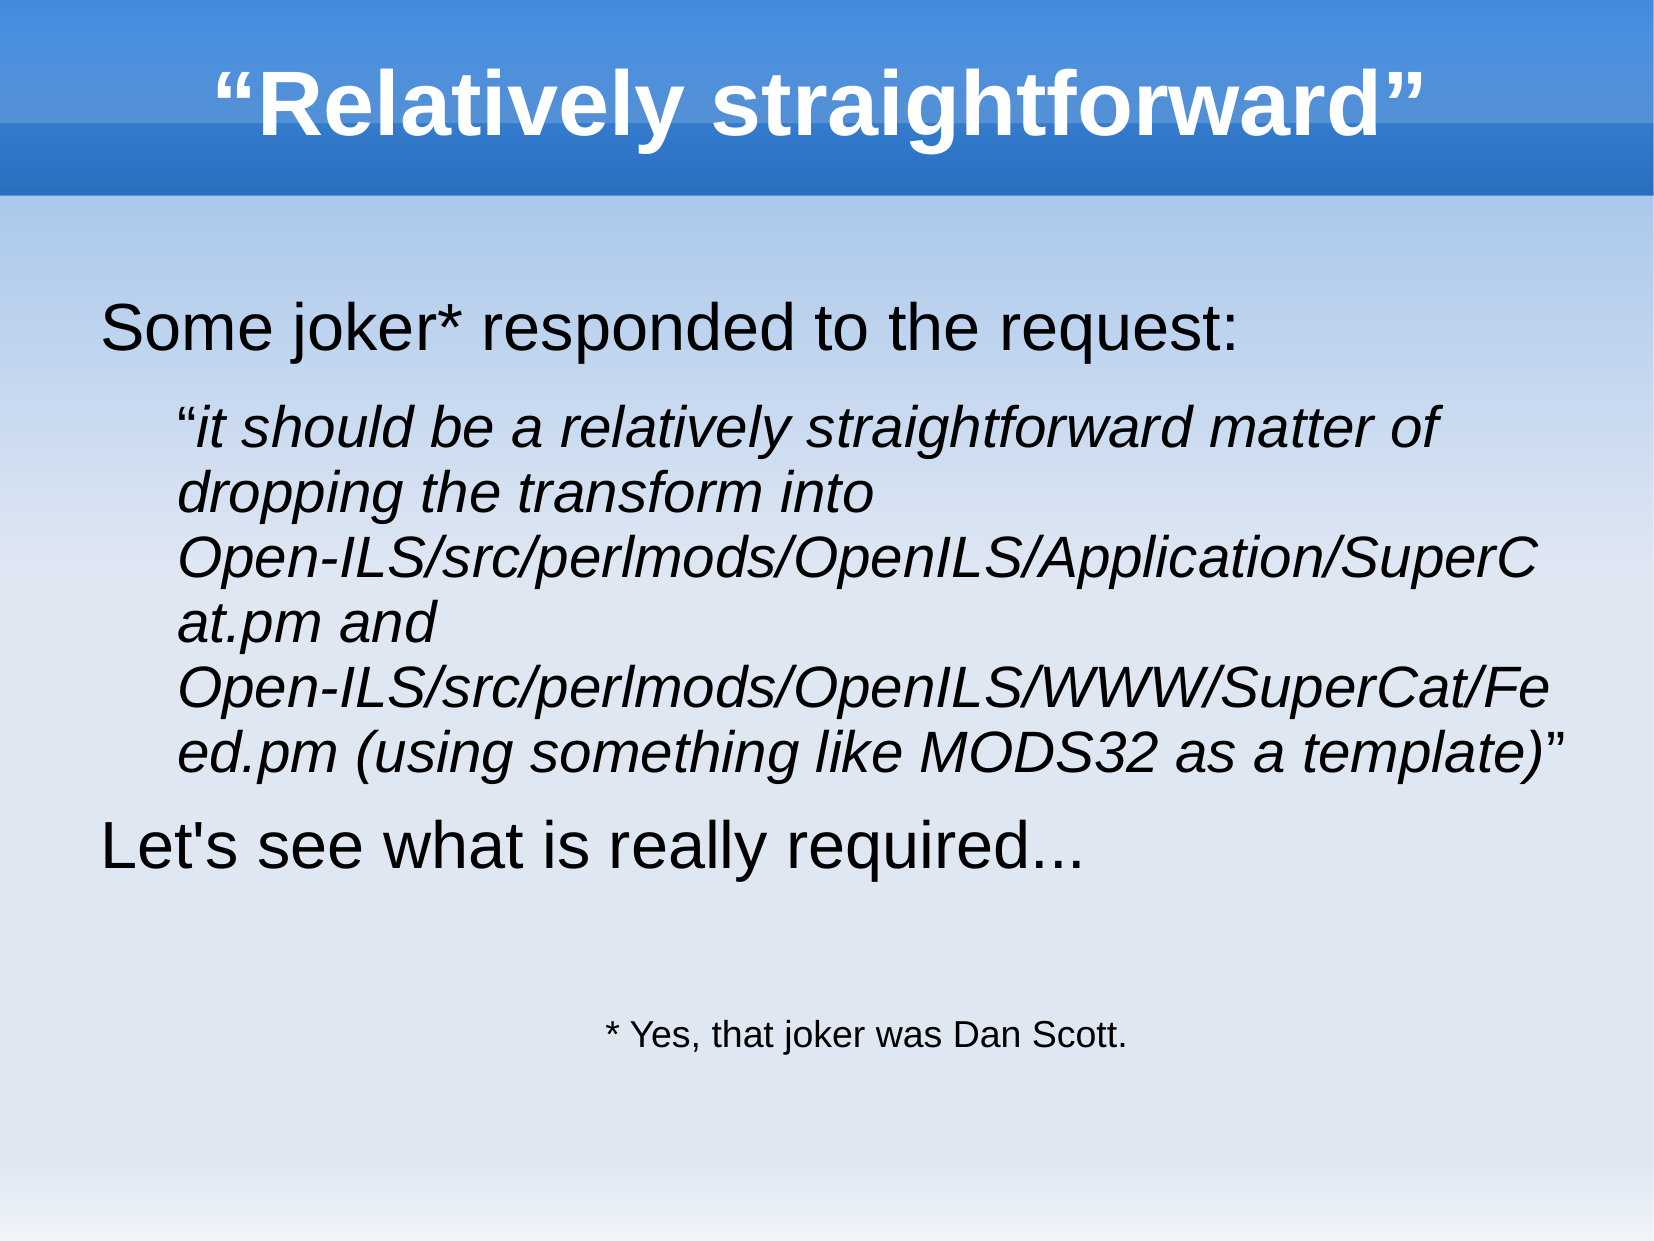

# “Relatively straightforward”
Some joker* responded to the request:
“it should be a relatively straightforward matter of dropping the transform into Open-ILS/src/perlmods/OpenILS/Application/SuperCat.pm and Open-ILS/src/perlmods/OpenILS/WWW/SuperCat/Feed.pm (using something like MODS32 as a template)”
Let's see what is really required...
* Yes, that joker was Dan Scott.